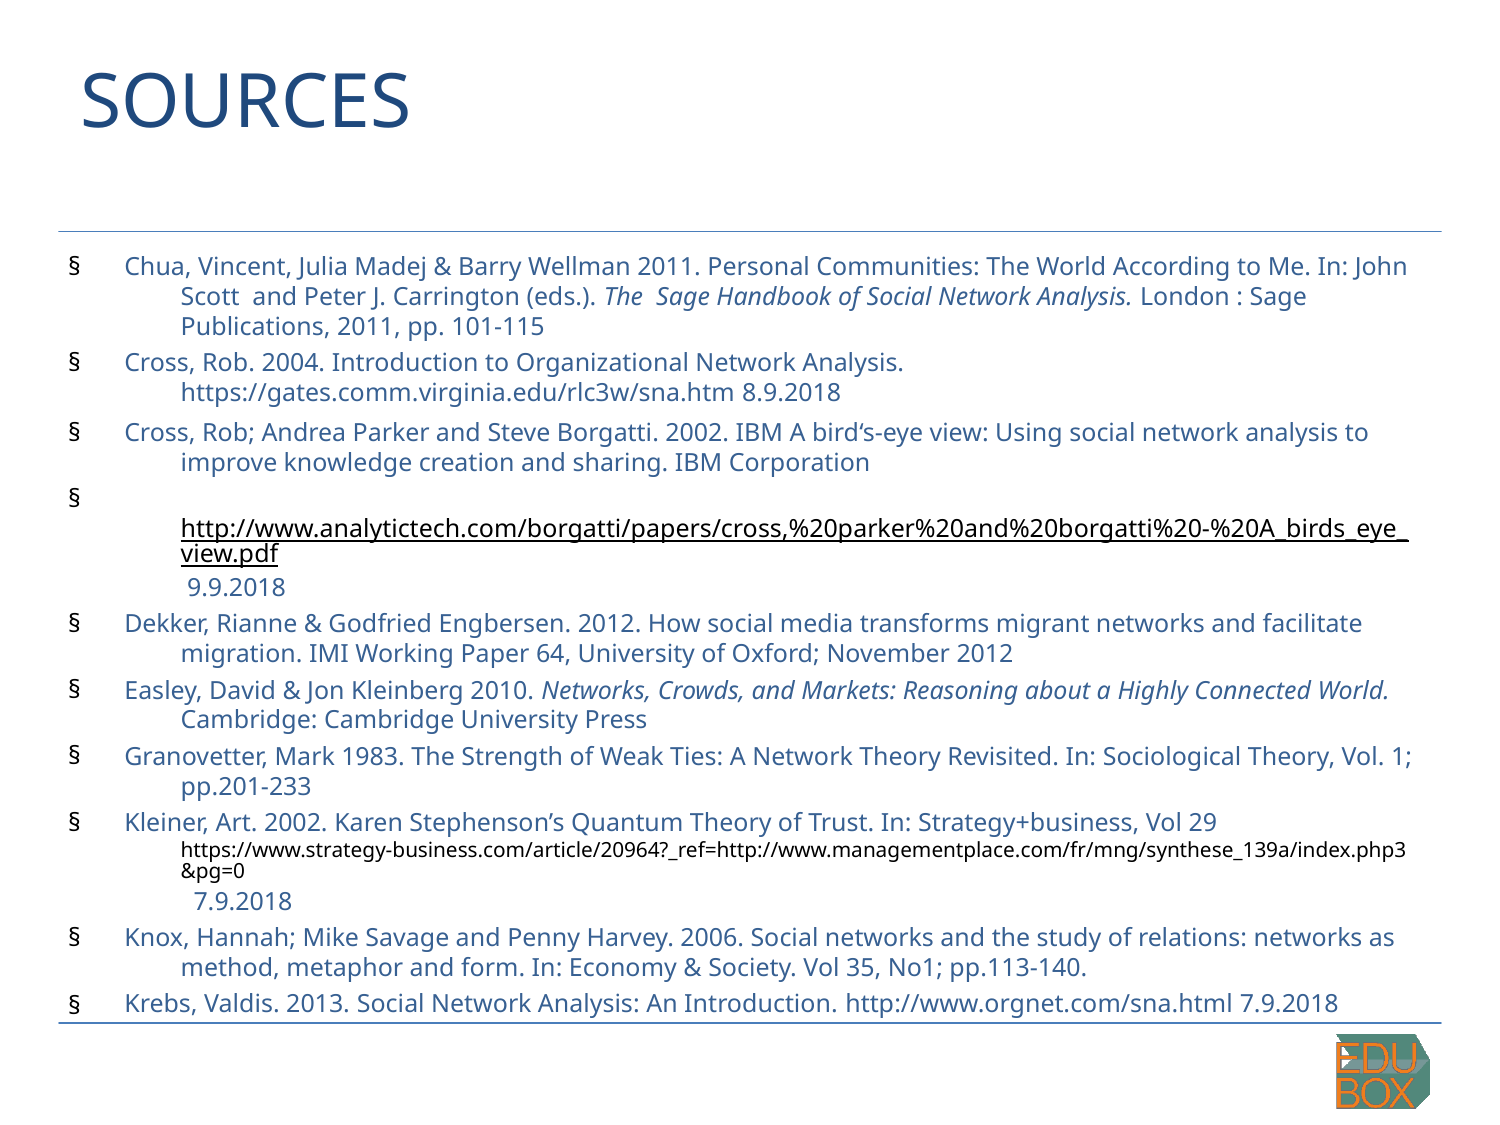

# SOURCES
Chua, Vincent, Julia Madej & Barry Wellman 2011. Personal Communities: The World According to Me. In: John Scott and Peter J. Carrington (eds.). The Sage Handbook of Social Network Analysis. London : Sage Publications, 2011, pp. 101-115
Cross, Rob. 2004. Introduction to Organizational Network Analysis. https://gates.comm.virginia.edu/rlc3w/sna.htm 8.9.2018
Cross, Rob; Andrea Parker and Steve Borgatti. 2002. IBM A bird‘s-eye view: Using social network analysis to improve knowledge creation and sharing. IBM Corporation
 http://www.analytictech.com/borgatti/papers/cross,%20parker%20and%20borgatti%20-%20A_birds_eye_view.pdf 9.9.2018
Dekker, Rianne & Godfried Engbersen. 2012. How social media transforms migrant networks and facilitate migration. IMI Working Paper 64, University of Oxford; November 2012
Easley, David & Jon Kleinberg 2010. Networks, Crowds, and Markets: Reasoning about a Highly Connected World. Cambridge: Cambridge University Press
Granovetter, Mark 1983. The Strength of Weak Ties: A Network Theory Revisited. In: Sociological Theory, Vol. 1; pp.201-233
Kleiner, Art. 2002. Karen Stephenson’s Quantum Theory of Trust. In: Strategy+business, Vol 29 https://www.strategy-business.com/article/20964?_ref=http://www.managementplace.com/fr/mng/synthese_139a/index.php3&pg=0 7.9.2018
Knox, Hannah; Mike Savage and Penny Harvey. 2006. Social networks and the study of relations: networks as method, metaphor and form. In: Economy & Society. Vol 35, No1; pp.113-140.
Krebs, Valdis. 2013. Social Network Analysis: An Introduction. http://www.orgnet.com/sna.html 7.9.2018